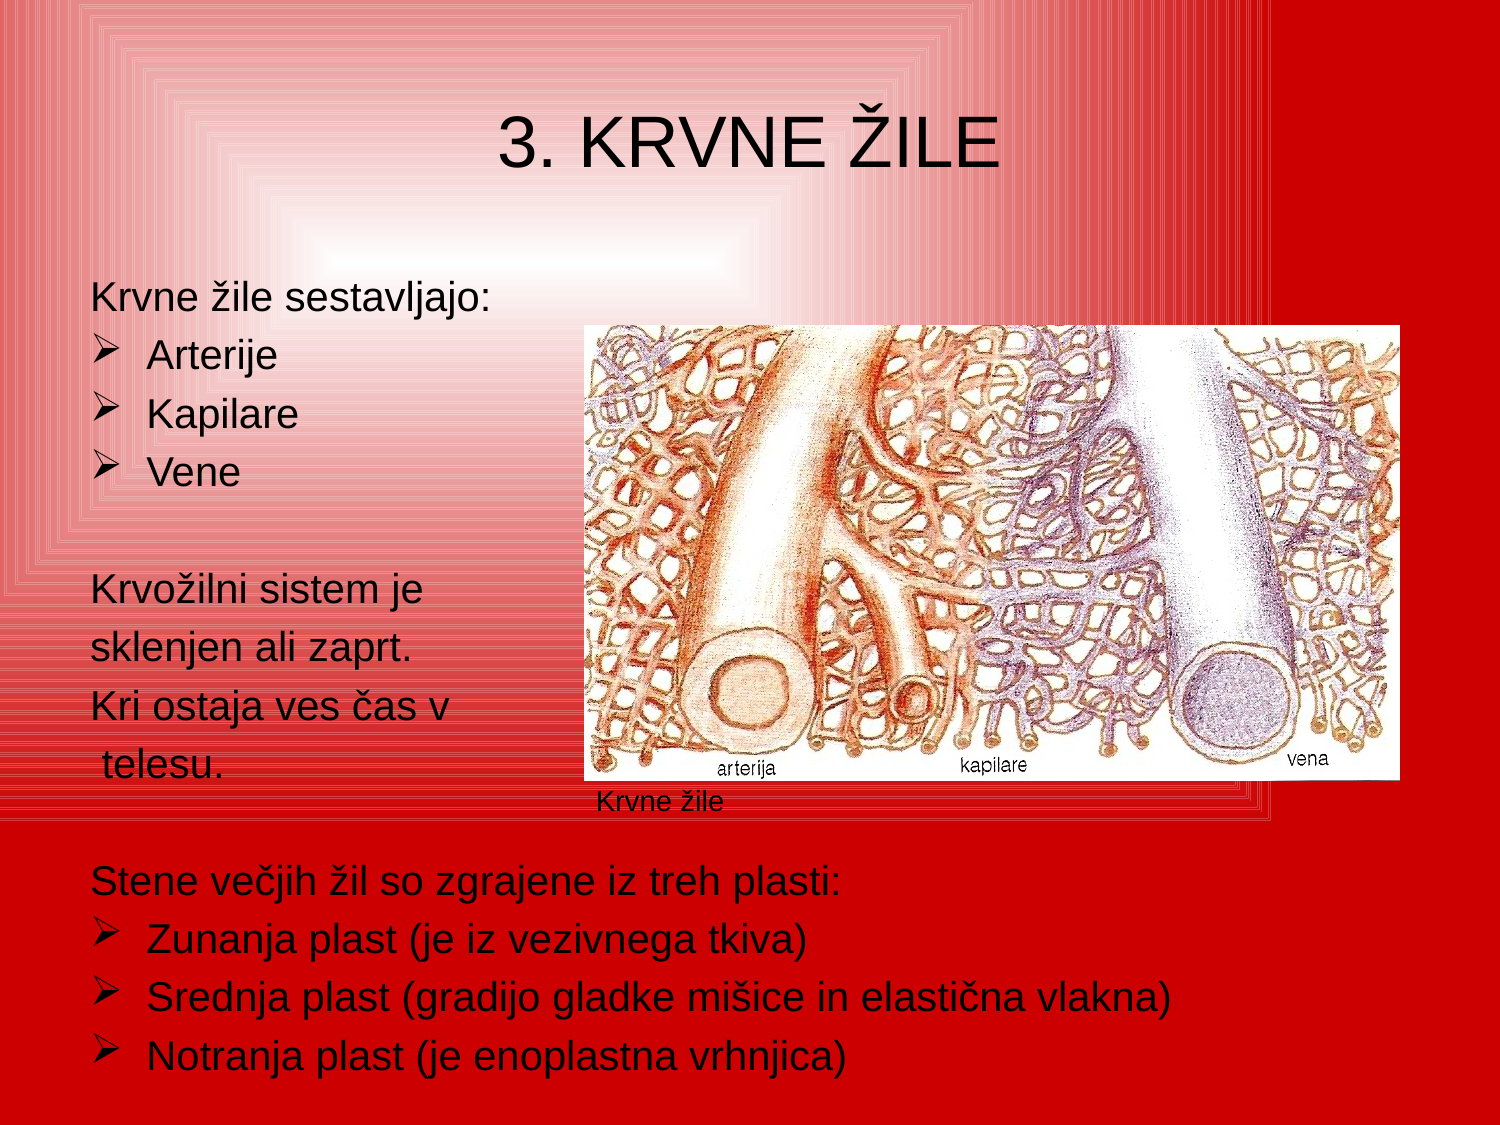

# 3. KRVNE ŽILE
Krvne žile sestavljajo:
Arterije
Kapilare
Vene
Krvožilni sistem je
sklenjen ali zaprt.
Kri ostaja ves čas v
 telesu.
Stene večjih žil so zgrajene iz treh plasti:
Zunanja plast (je iz vezivnega tkiva)
Srednja plast (gradijo gladke mišice in elastična vlakna)
Notranja plast (je enoplastna vrhnjica)
Krvne žile